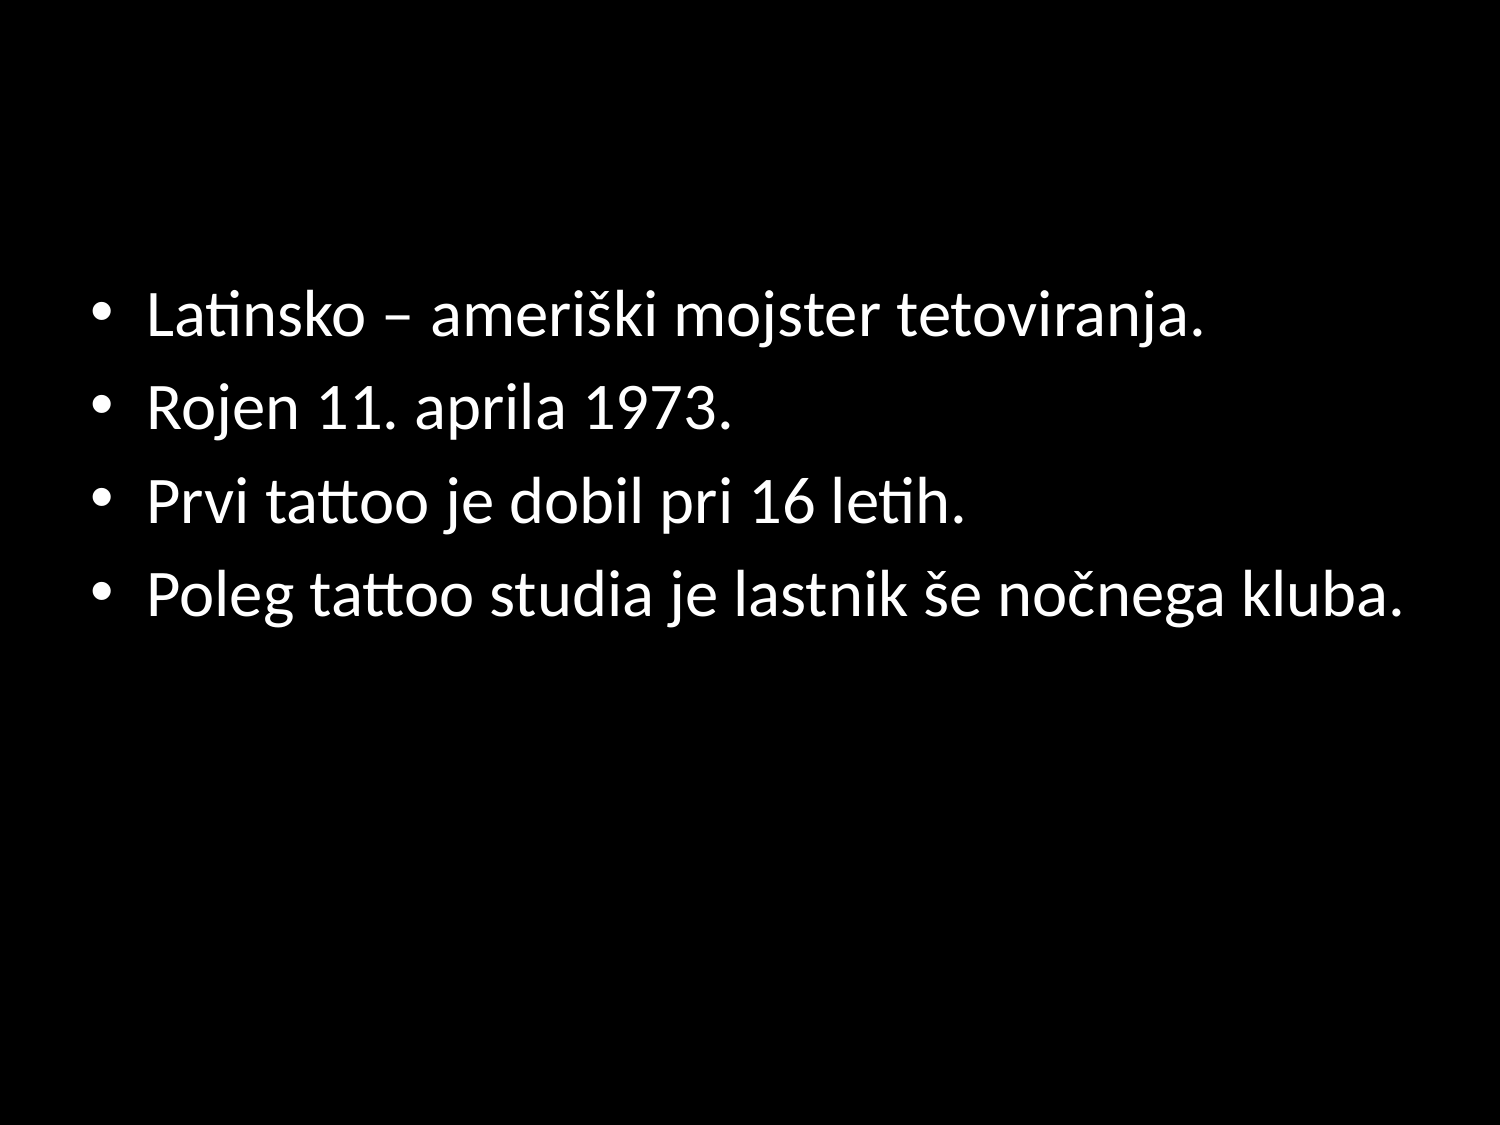

#
Latinsko – ameriški mojster tetoviranja.
Rojen 11. aprila 1973.
Prvi tattoo je dobil pri 16 letih.
Poleg tattoo studia je lastnik še nočnega kluba.